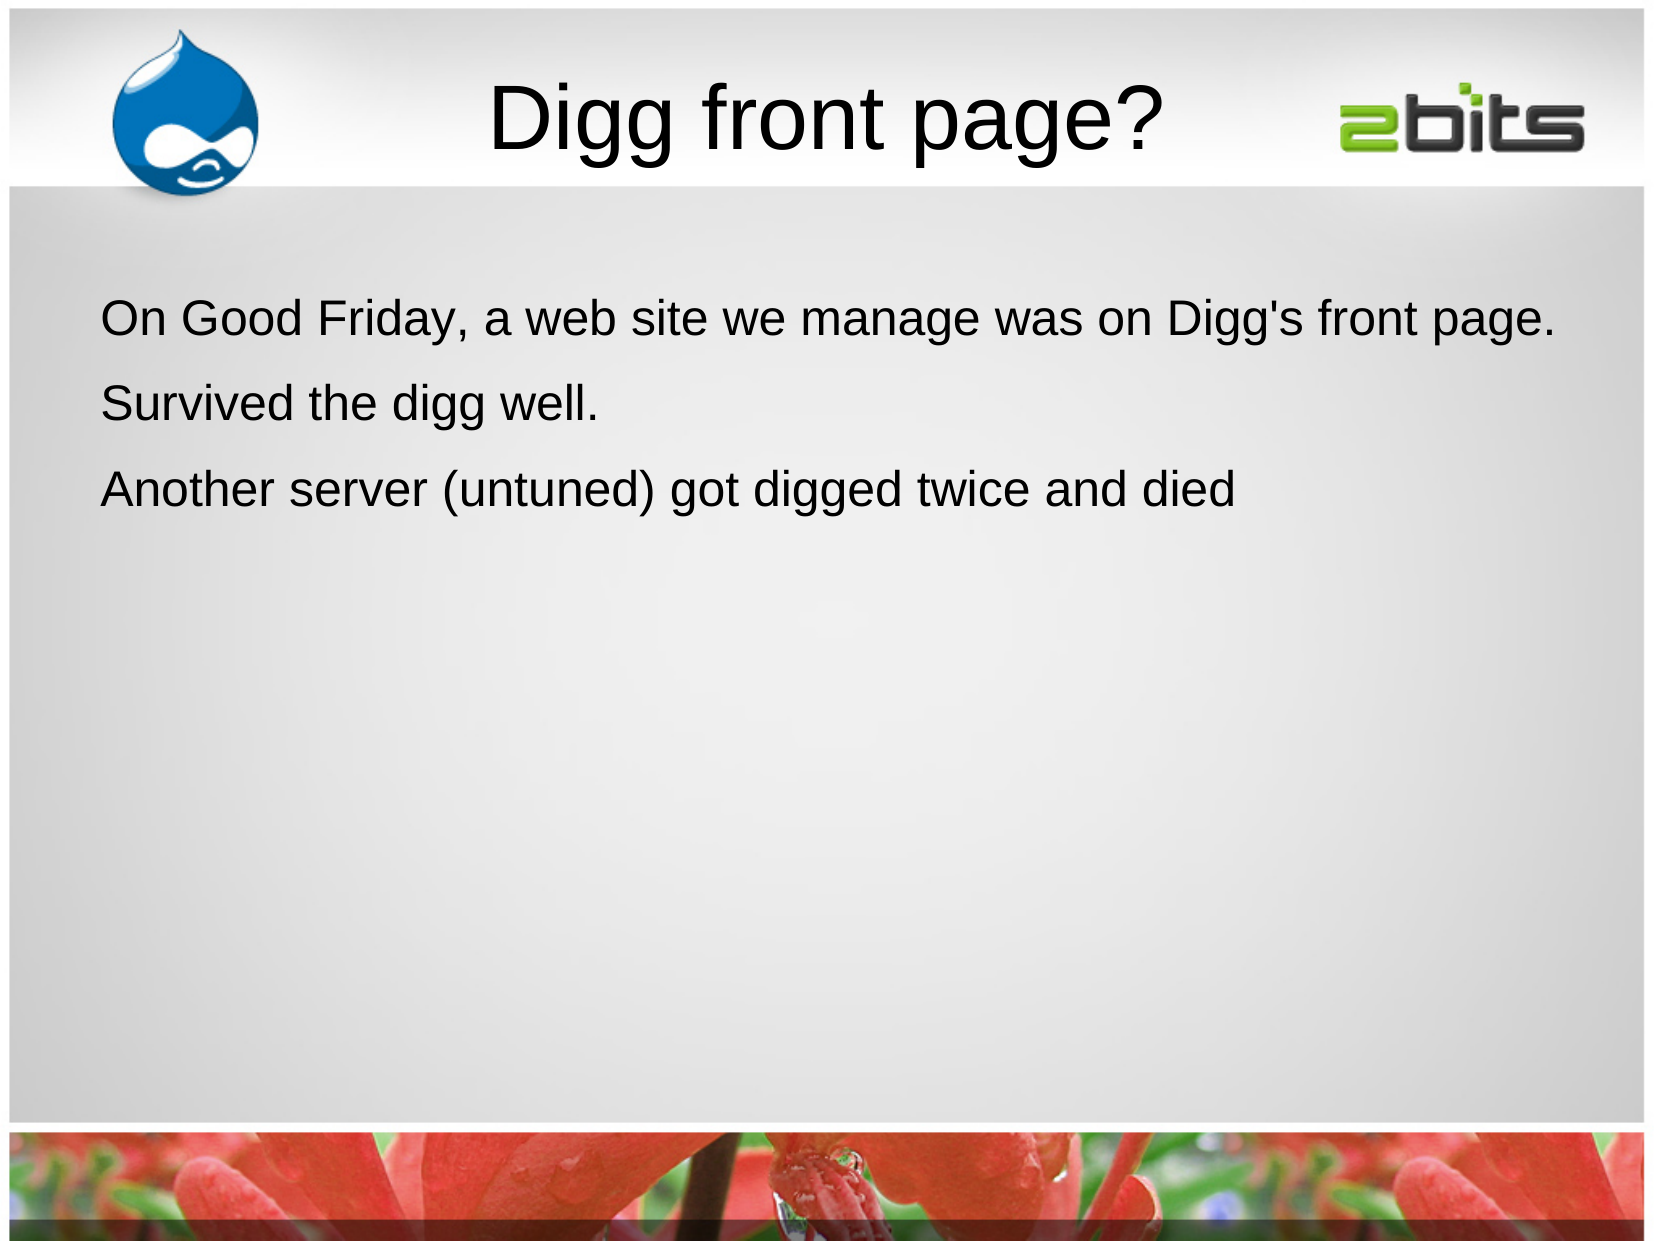

# Digg front page?
On Good Friday, a web site we manage was on Digg's front page.
Survived the digg well.
Another server (untuned) got digged twice and died